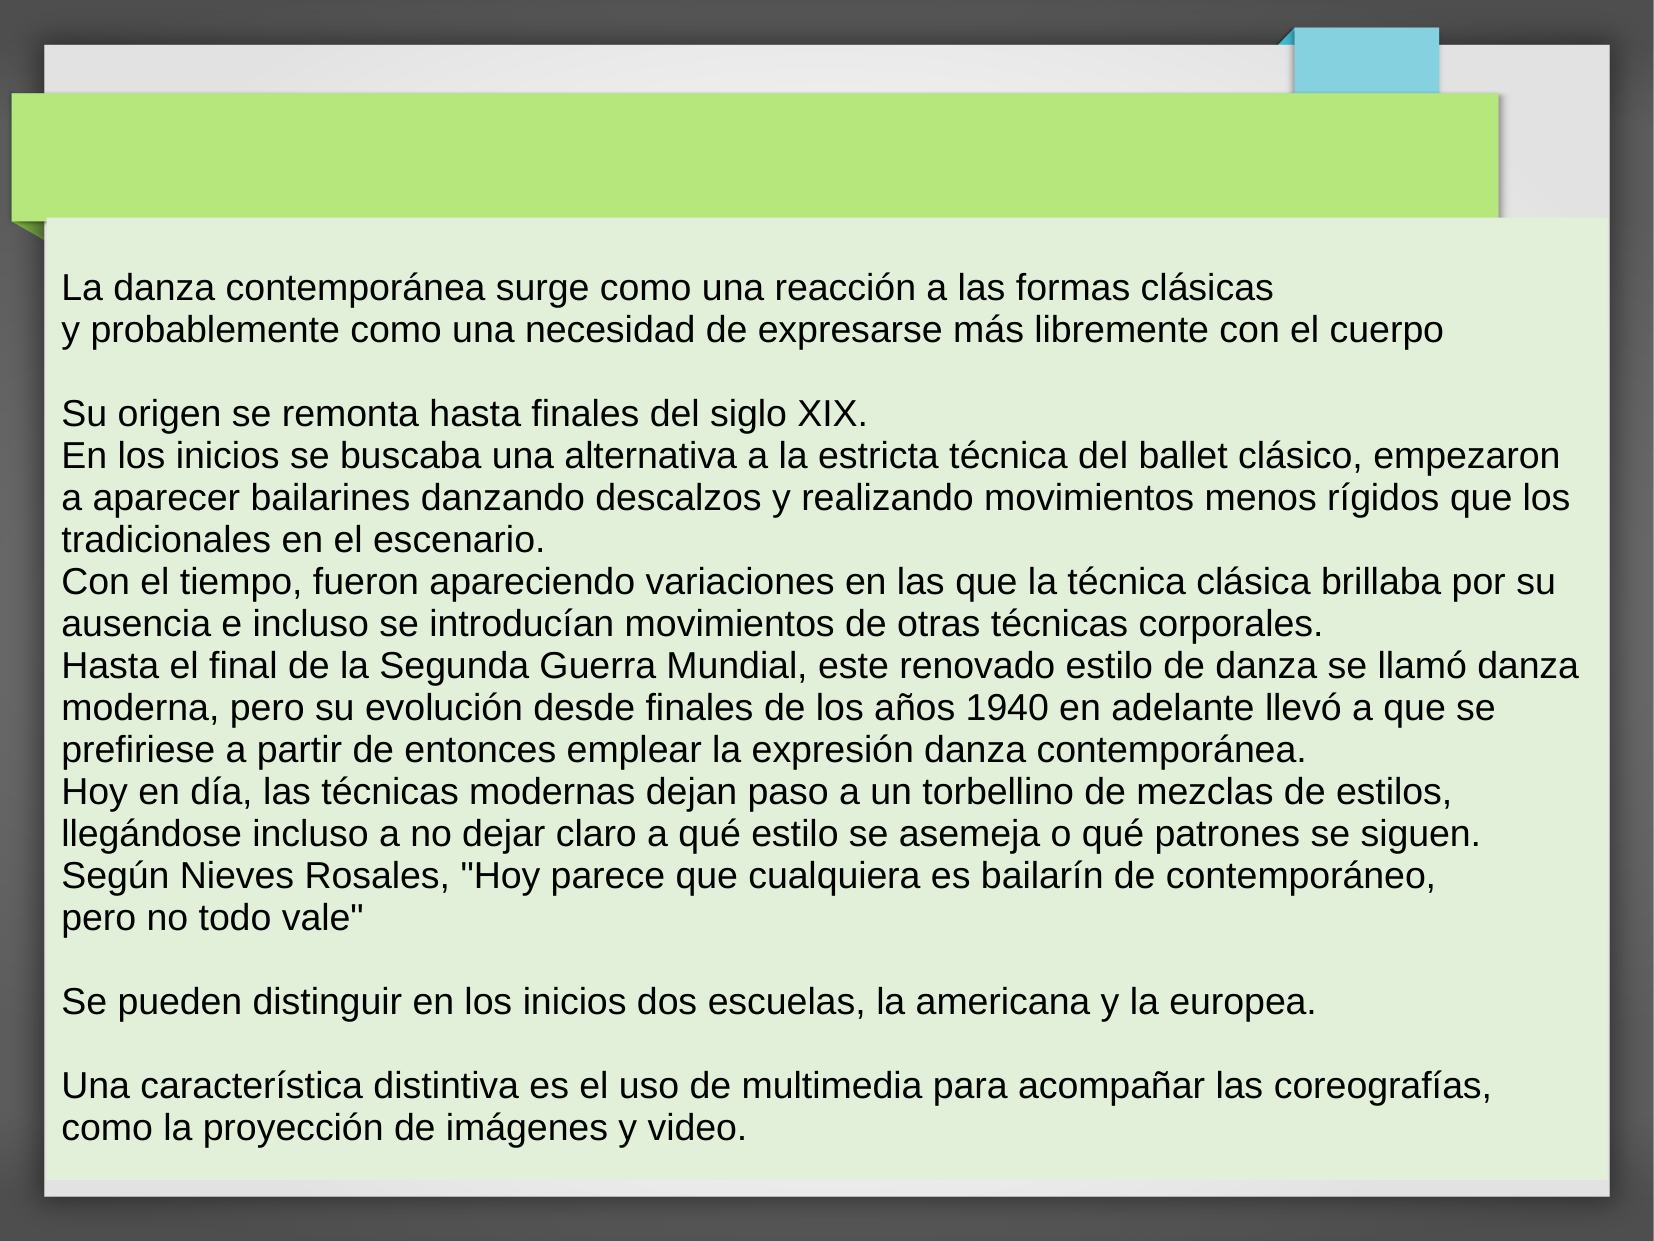

La danza contemporánea surge como una reacción a las formas clásicas
y probablemente como una necesidad de expresarse más libremente con el cuerpo
Su origen se remonta hasta finales del siglo XIX.
En los inicios se buscaba una alternativa a la estricta técnica del ballet clásico, empezaron
a aparecer bailarines danzando descalzos y realizando movimientos menos rígidos que los
tradicionales en el escenario.
Con el tiempo, fueron apareciendo variaciones en las que la técnica clásica brillaba por su
ausencia e incluso se introducían movimientos de otras técnicas corporales.
Hasta el final de la Segunda Guerra Mundial, este renovado estilo de danza se llamó danza
moderna, pero su evolución desde finales de los años 1940 en adelante llevó a que se
prefiriese a partir de entonces emplear la expresión danza contemporánea.
Hoy en día, las técnicas modernas dejan paso a un torbellino de mezclas de estilos,
llegándose incluso a no dejar claro a qué estilo se asemeja o qué patrones se siguen.
Según Nieves Rosales, "Hoy parece que cualquiera es bailarín de contemporáneo,
pero no todo vale"
Se pueden distinguir en los inicios dos escuelas, la americana y la europea.
Una característica distintiva es el uso de multimedia para acompañar las coreografías,
como la proyección de imágenes y video.